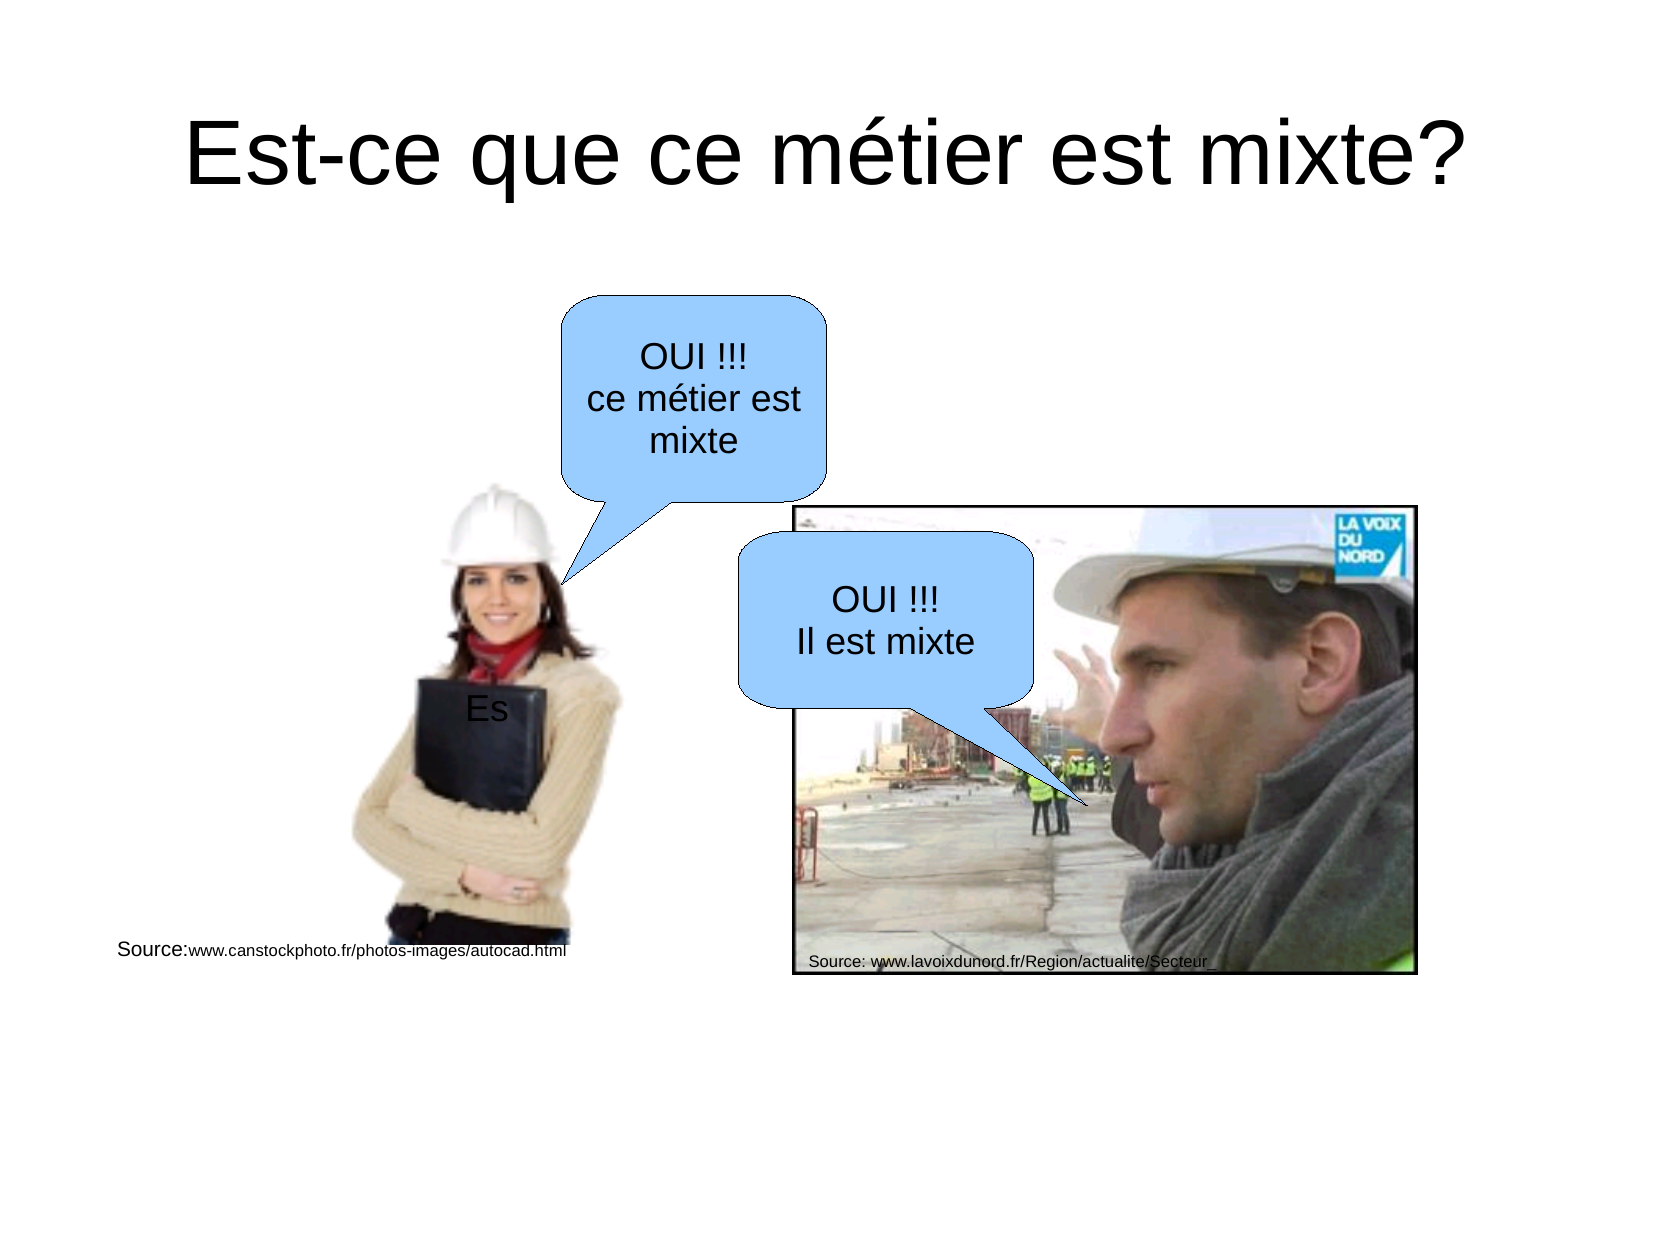

# Est-ce que ce métier est mixte?
OUI !!!
ce métier est
mixte
Es
OUI !!!
Il est mixte
 Source:www.canstockphoto.fr/photos-images/autocad.html
Source: www.lavoixdunord.fr/Region/actualite/Secteur_